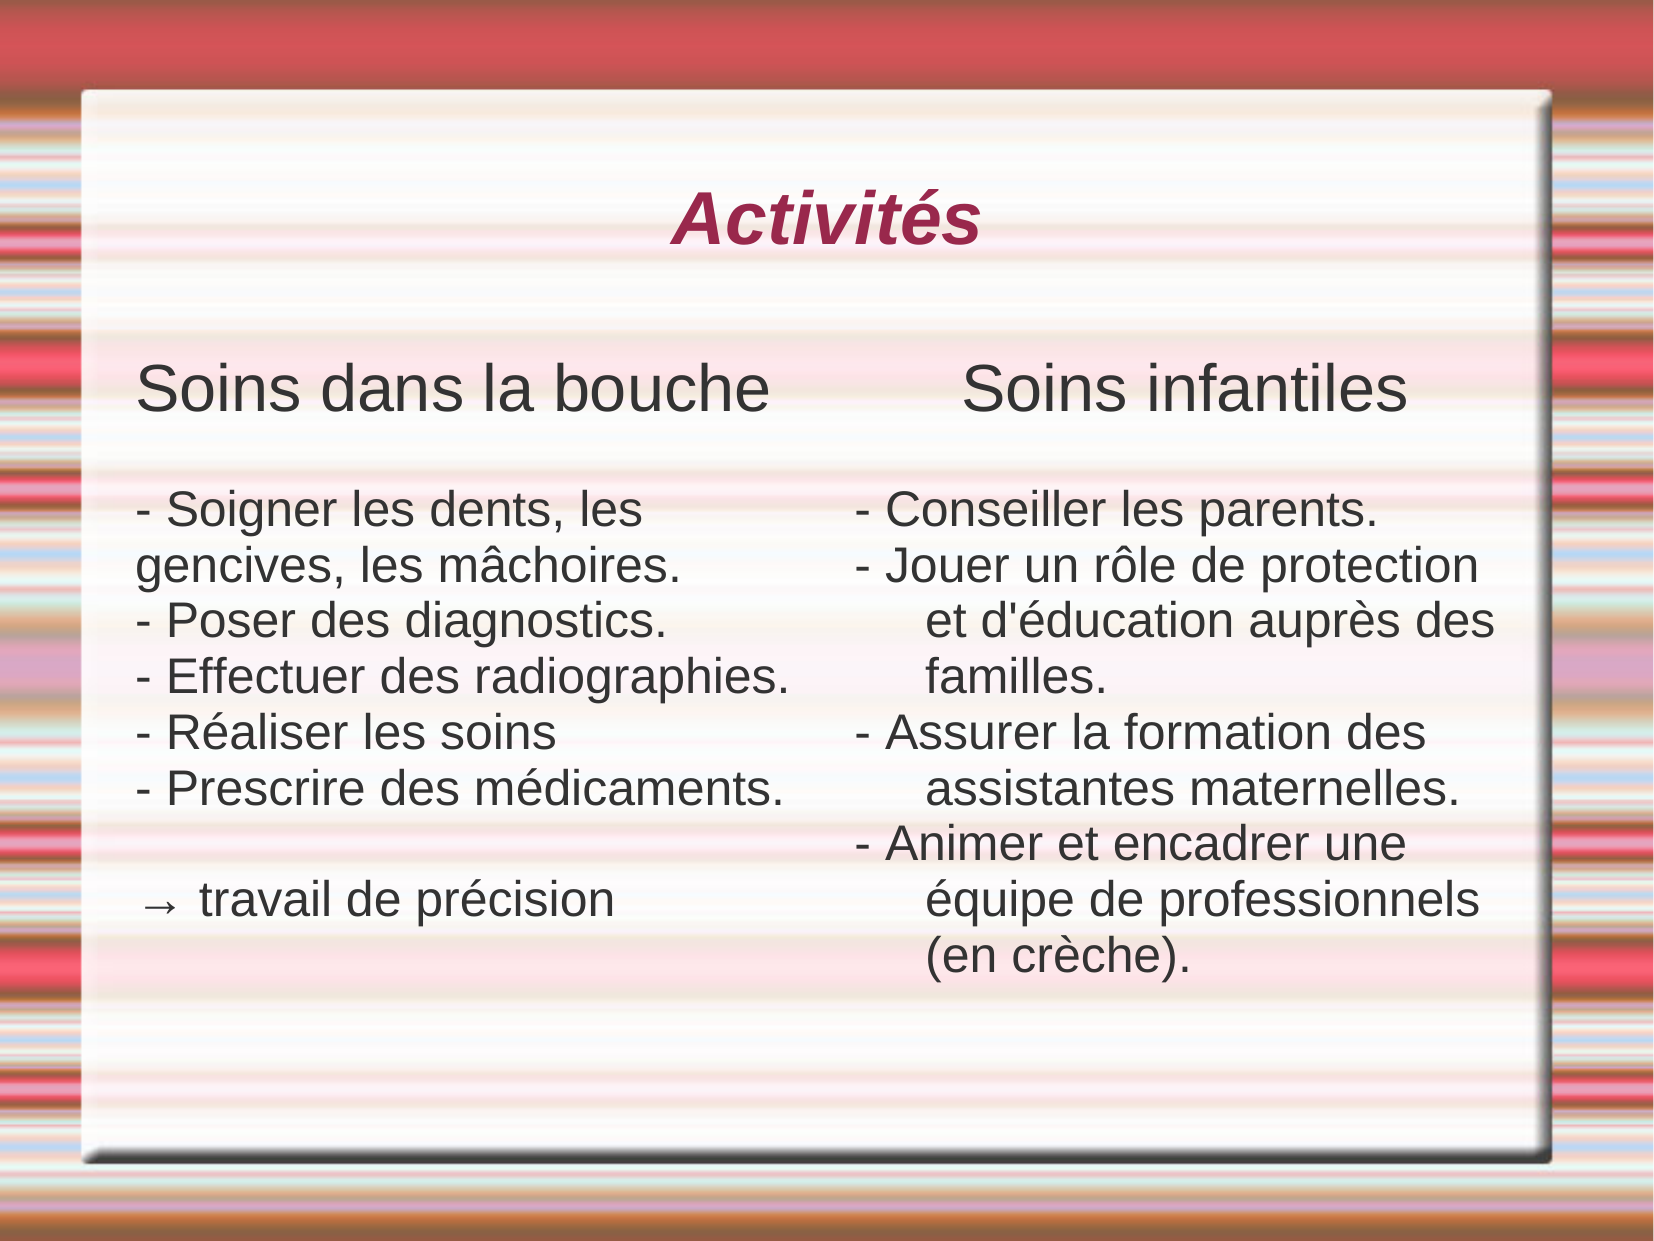

# Activités
Soins dans la bouche
- Soigner les dents, les gencives, les mâchoires.
- Poser des diagnostics.
- Effectuer des radiographies.
- Réaliser les soins
- Prescrire des médicaments.
→ travail de précision
Soins infantiles
- Conseiller les parents.
- Jouer un rôle de protection et d'éducation auprès des familles.
- Assurer la formation des assistantes maternelles.
- Animer et encadrer une équipe de professionnels (en crèche).